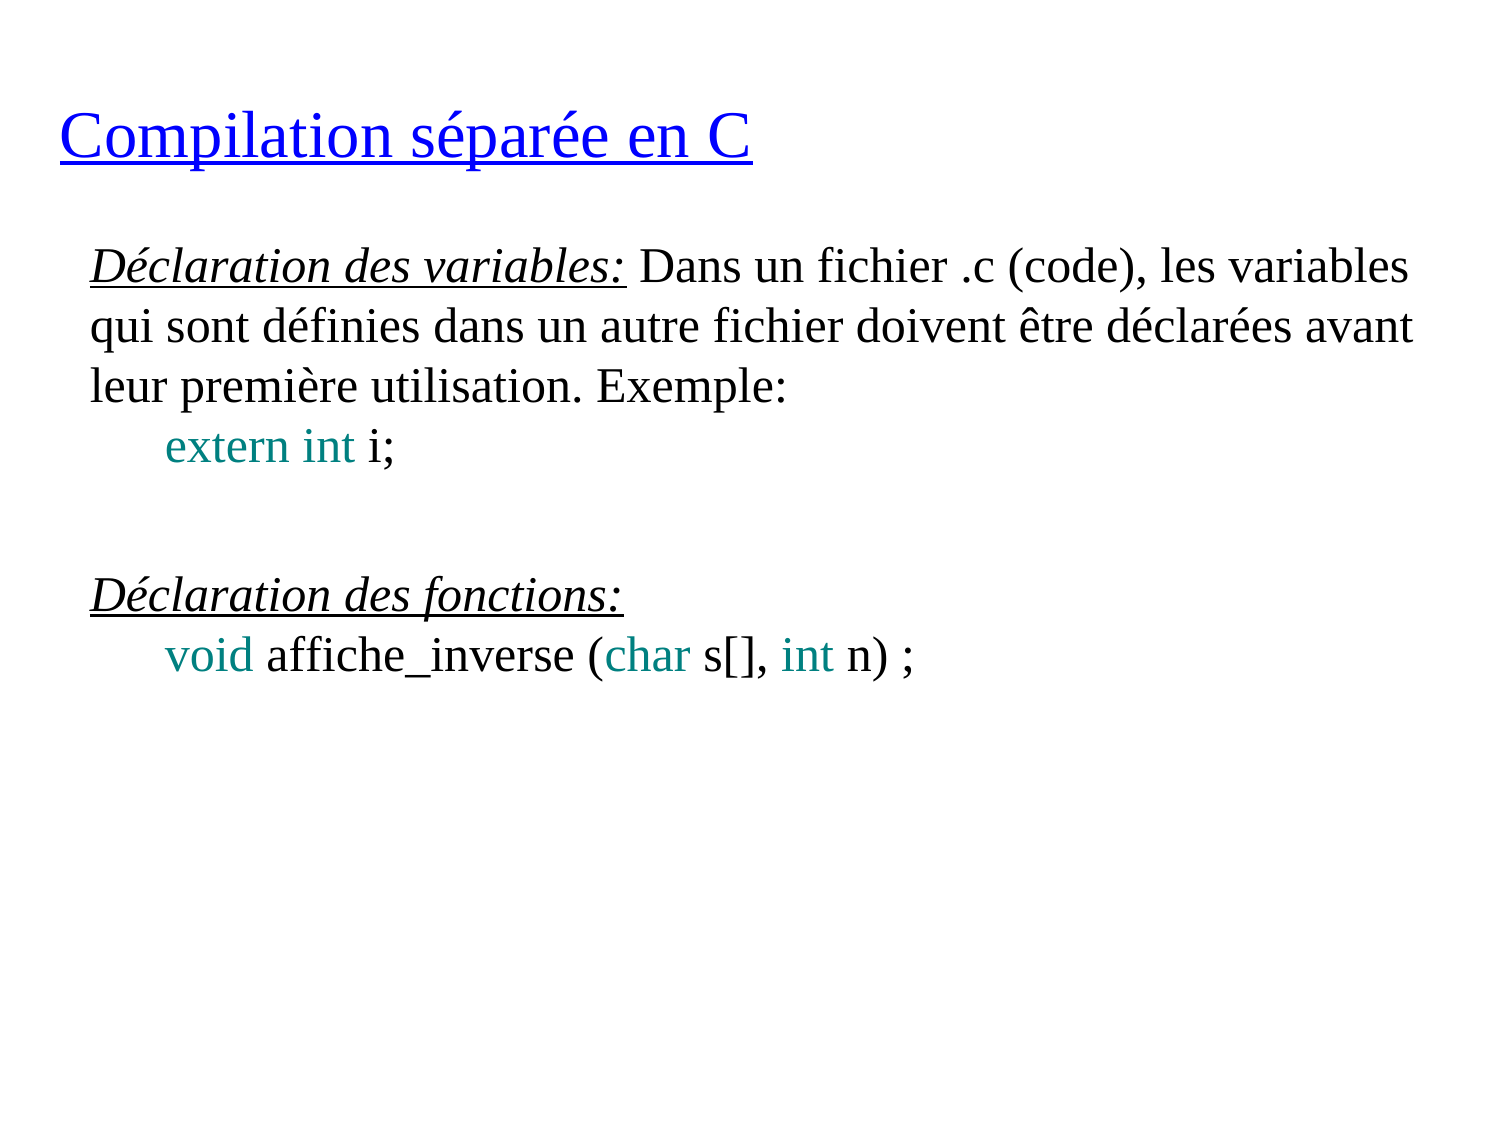

Compilation séparée en C
Déclaration des variables: Dans un fichier .c (code), les variables qui sont définies dans un autre fichier doivent être déclarées avant leur première utilisation. Exemple:
	extern int i;
Déclaration des fonctions:
	void affiche_inverse (char s[], int n) ;